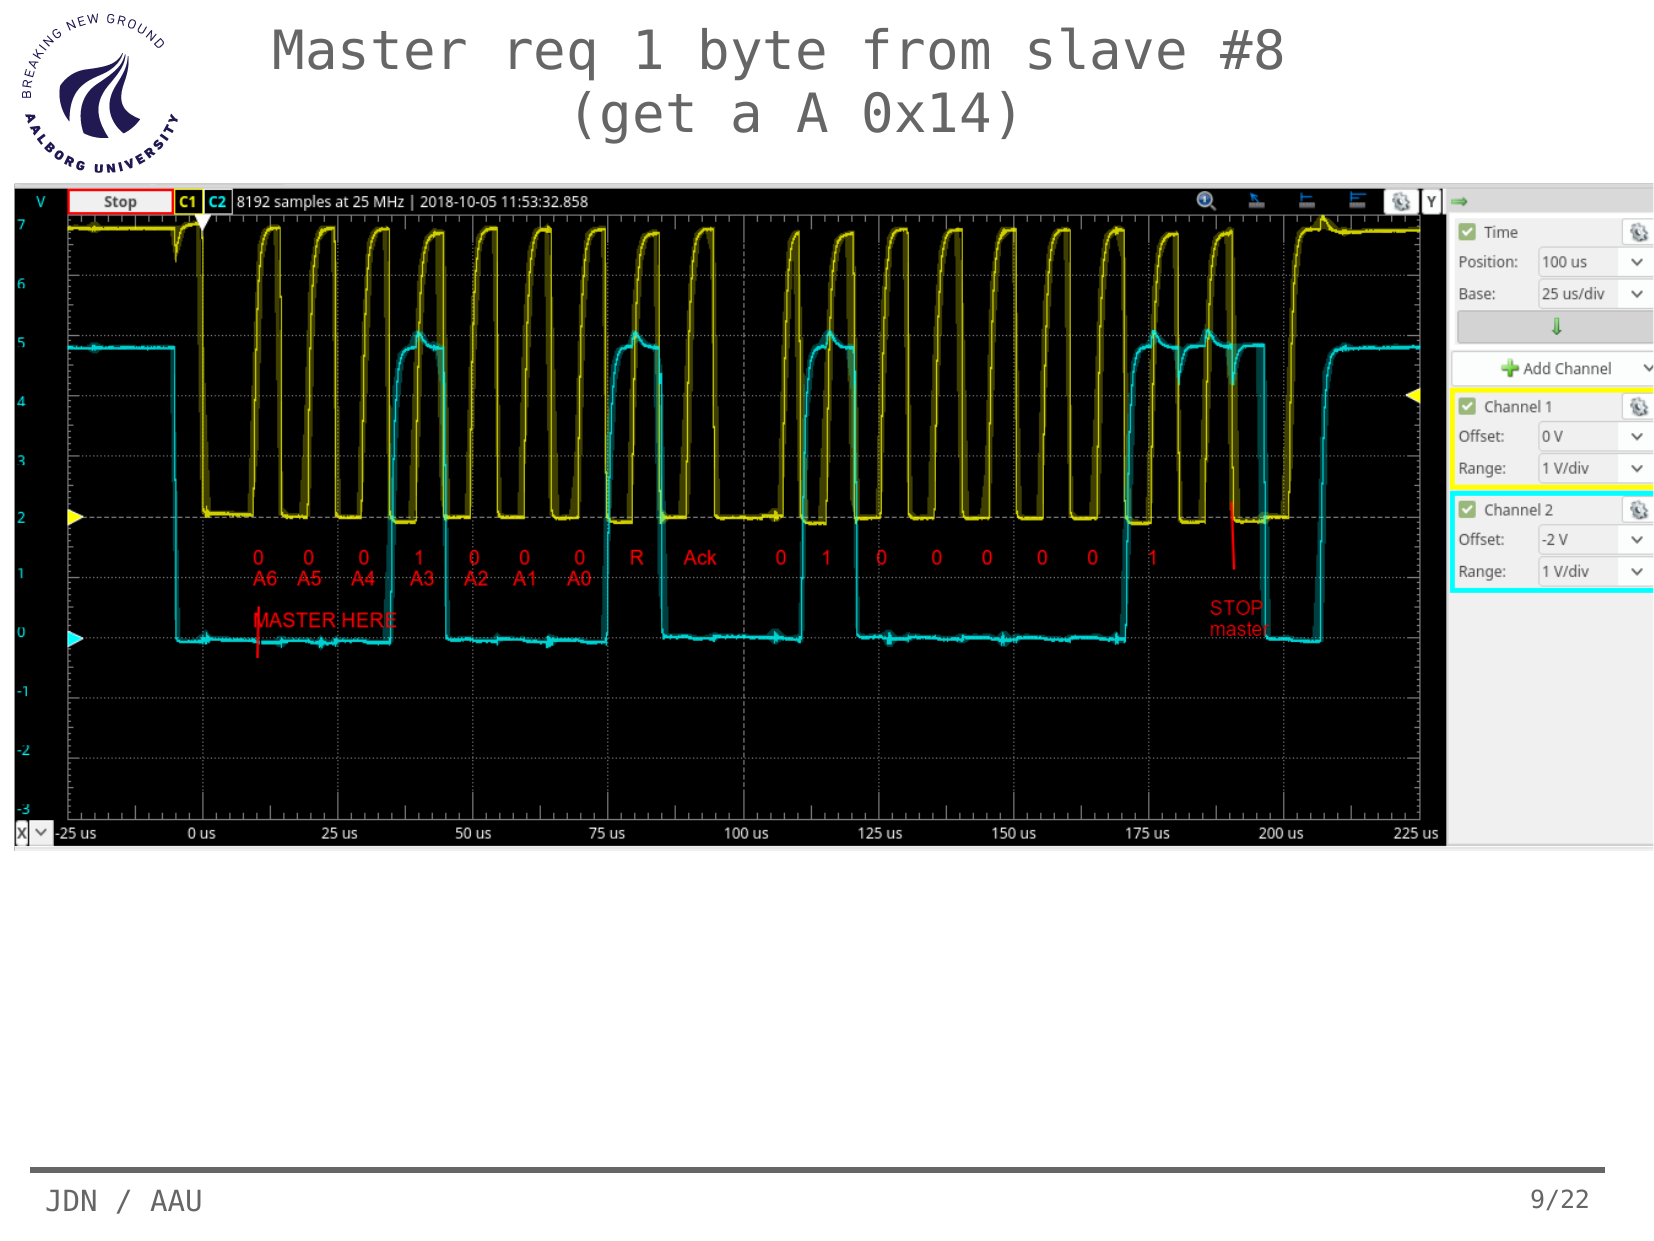

# Master req 1 byte from slave #8 (get a A 0x14)